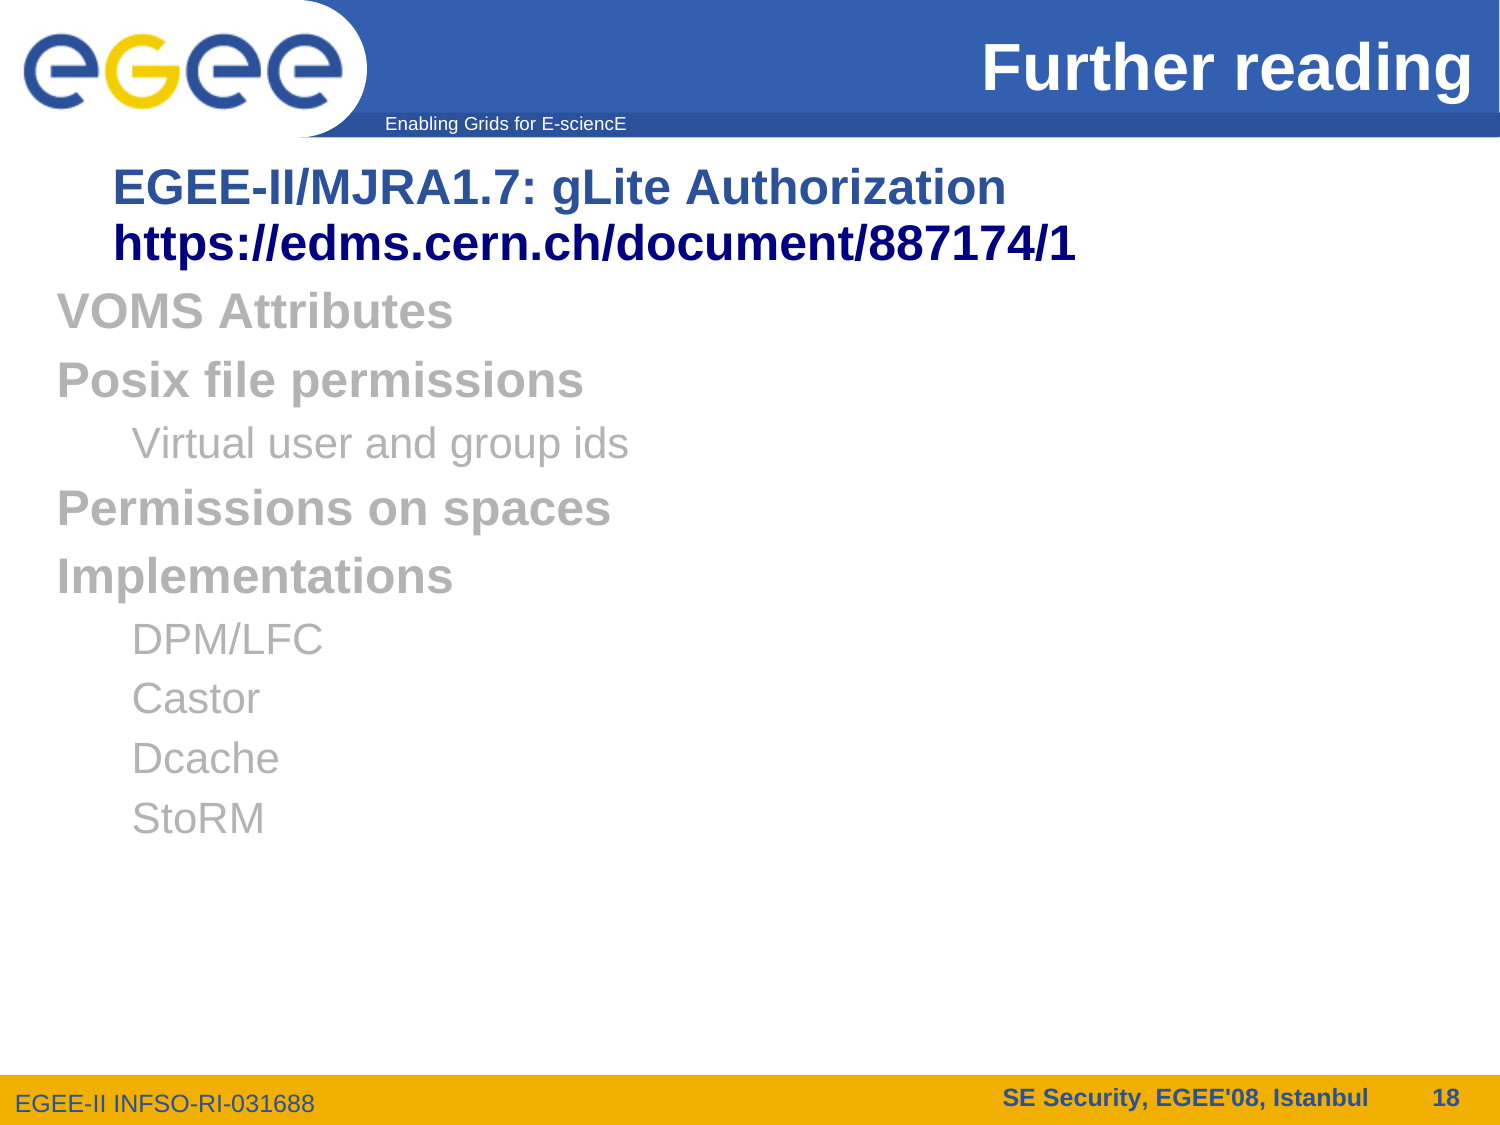

# Further reading
 EGEE-II/MJRA1.7: gLite Authorizationhttps://edms.cern.ch/document/887174/1
VOMS Attributes
Posix file permissions
Virtual user and group ids
Permissions on spaces
Implementations
DPM/LFC
Castor
Dcache
StoRM
SE Security, EGEE'08, Istanbul
18